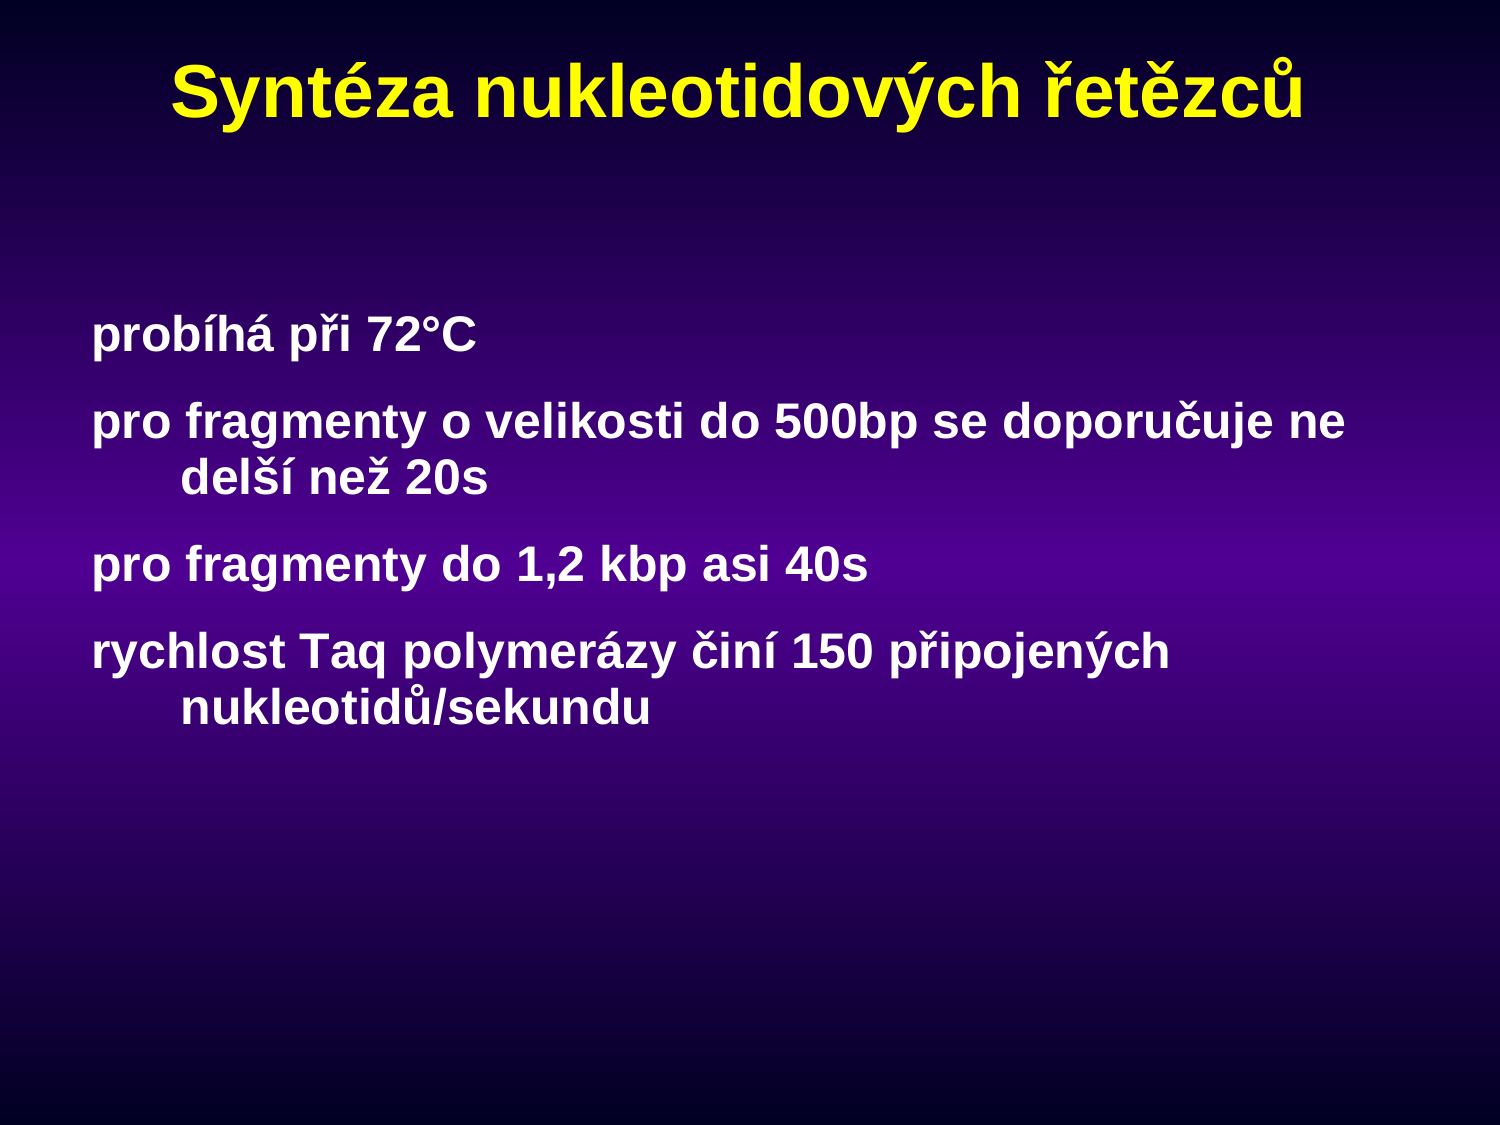

# Syntéza nukleotidových řetězců
probíhá při 72°C
pro fragmenty o velikosti do 500bp se doporučuje ne delší než 20s
pro fragmenty do 1,2 kbp asi 40s
rychlost Taq polymerázy činí 150 připojených nukleotidů/sekundu